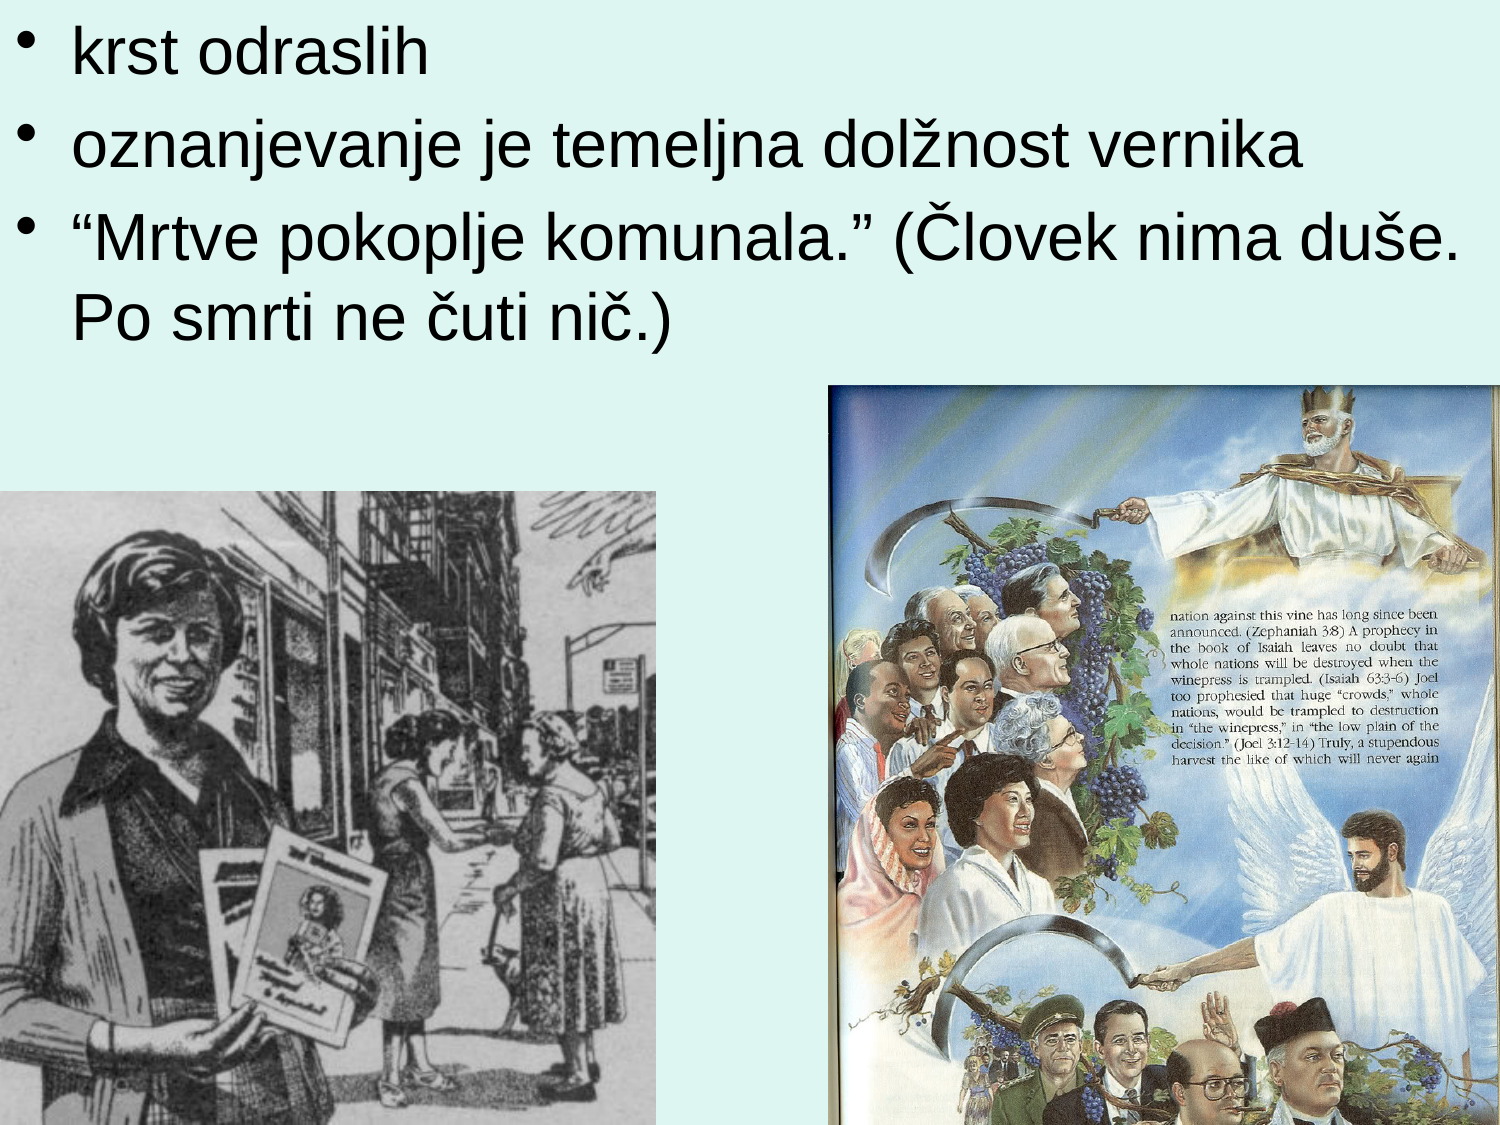

# krst odraslih
oznanjevanje je temeljna dolžnost vernika
“Mrtve pokoplje komunala.” (Človek nima duše. Po smrti ne čuti nič.)